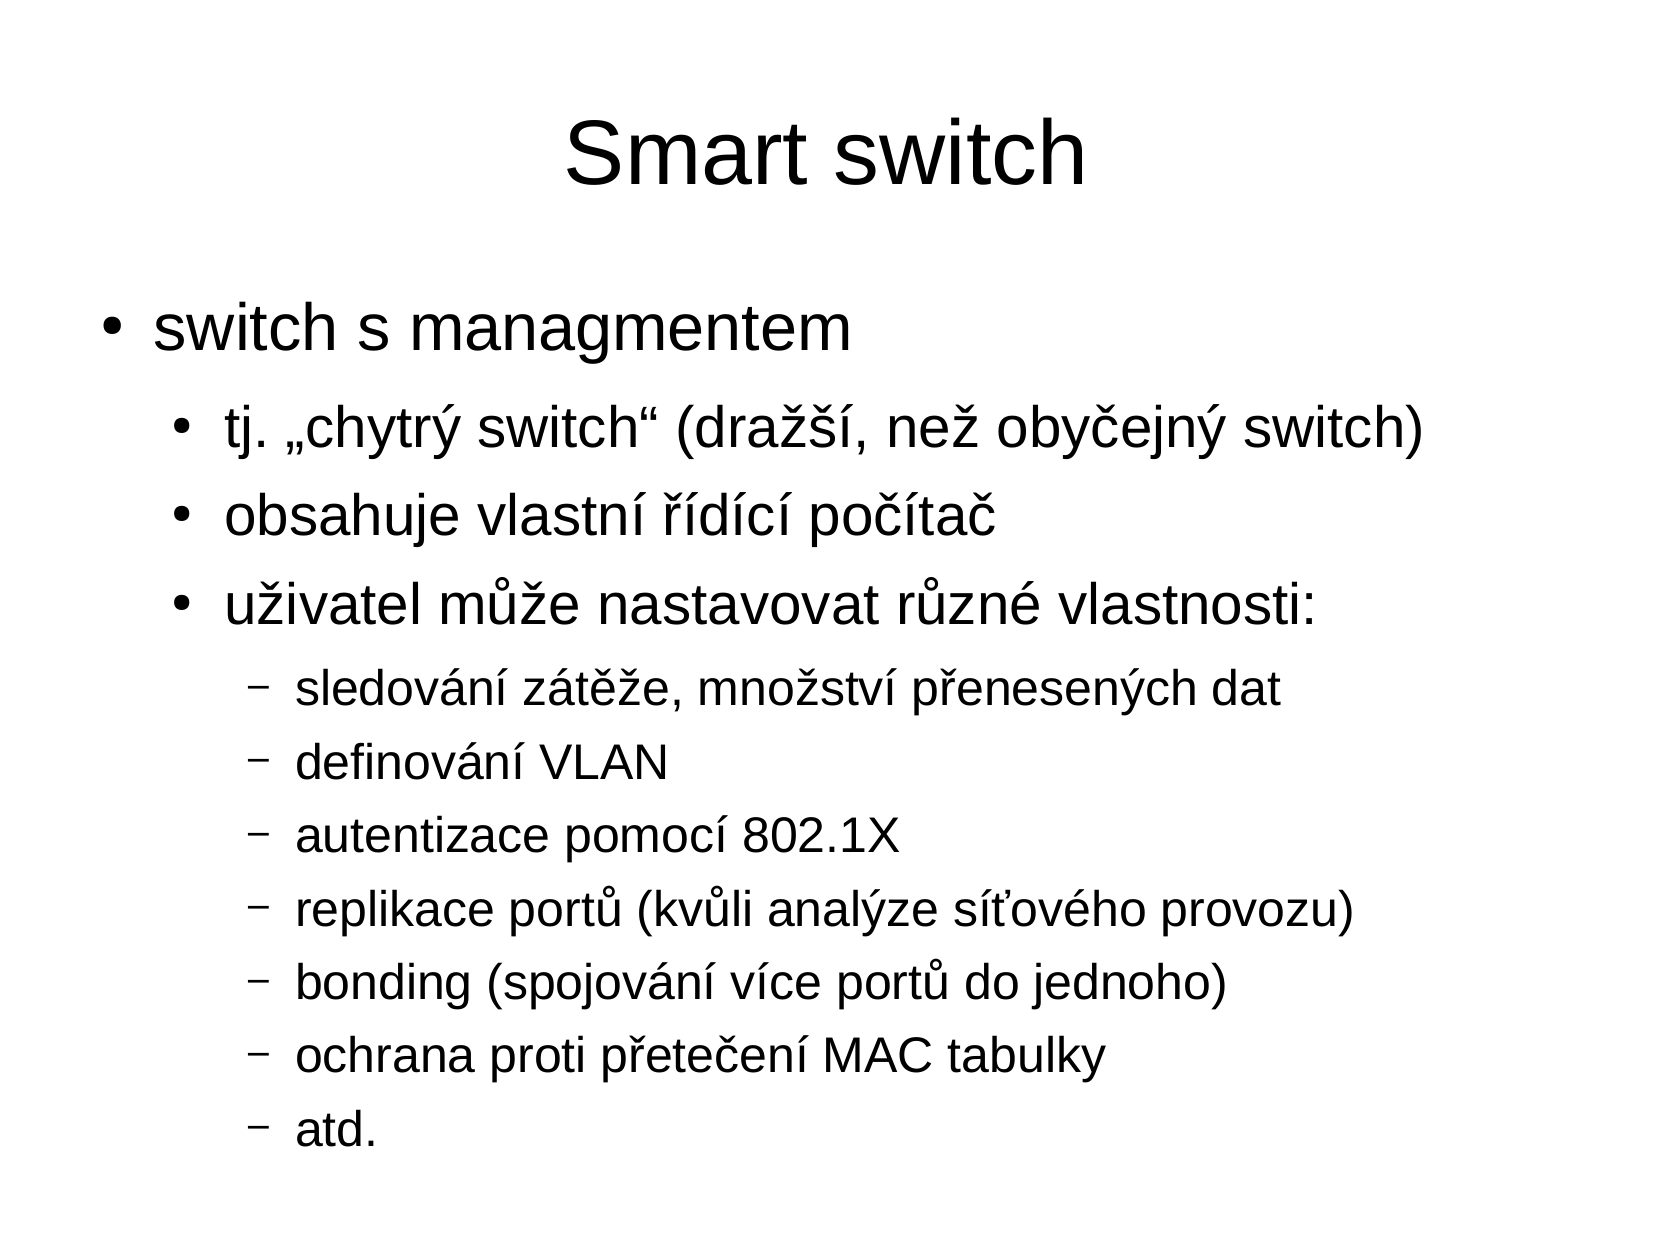

# Smart switch
switch s managmentem
tj. „chytrý switch“ (dražší, než obyčejný switch)
obsahuje vlastní řídící počítač
uživatel může nastavovat různé vlastnosti:
sledování zátěže, množství přenesených dat
definování VLAN
autentizace pomocí 802.1X
replikace portů (kvůli analýze síťového provozu)
bonding (spojování více portů do jednoho)
ochrana proti přetečení MAC tabulky
atd.